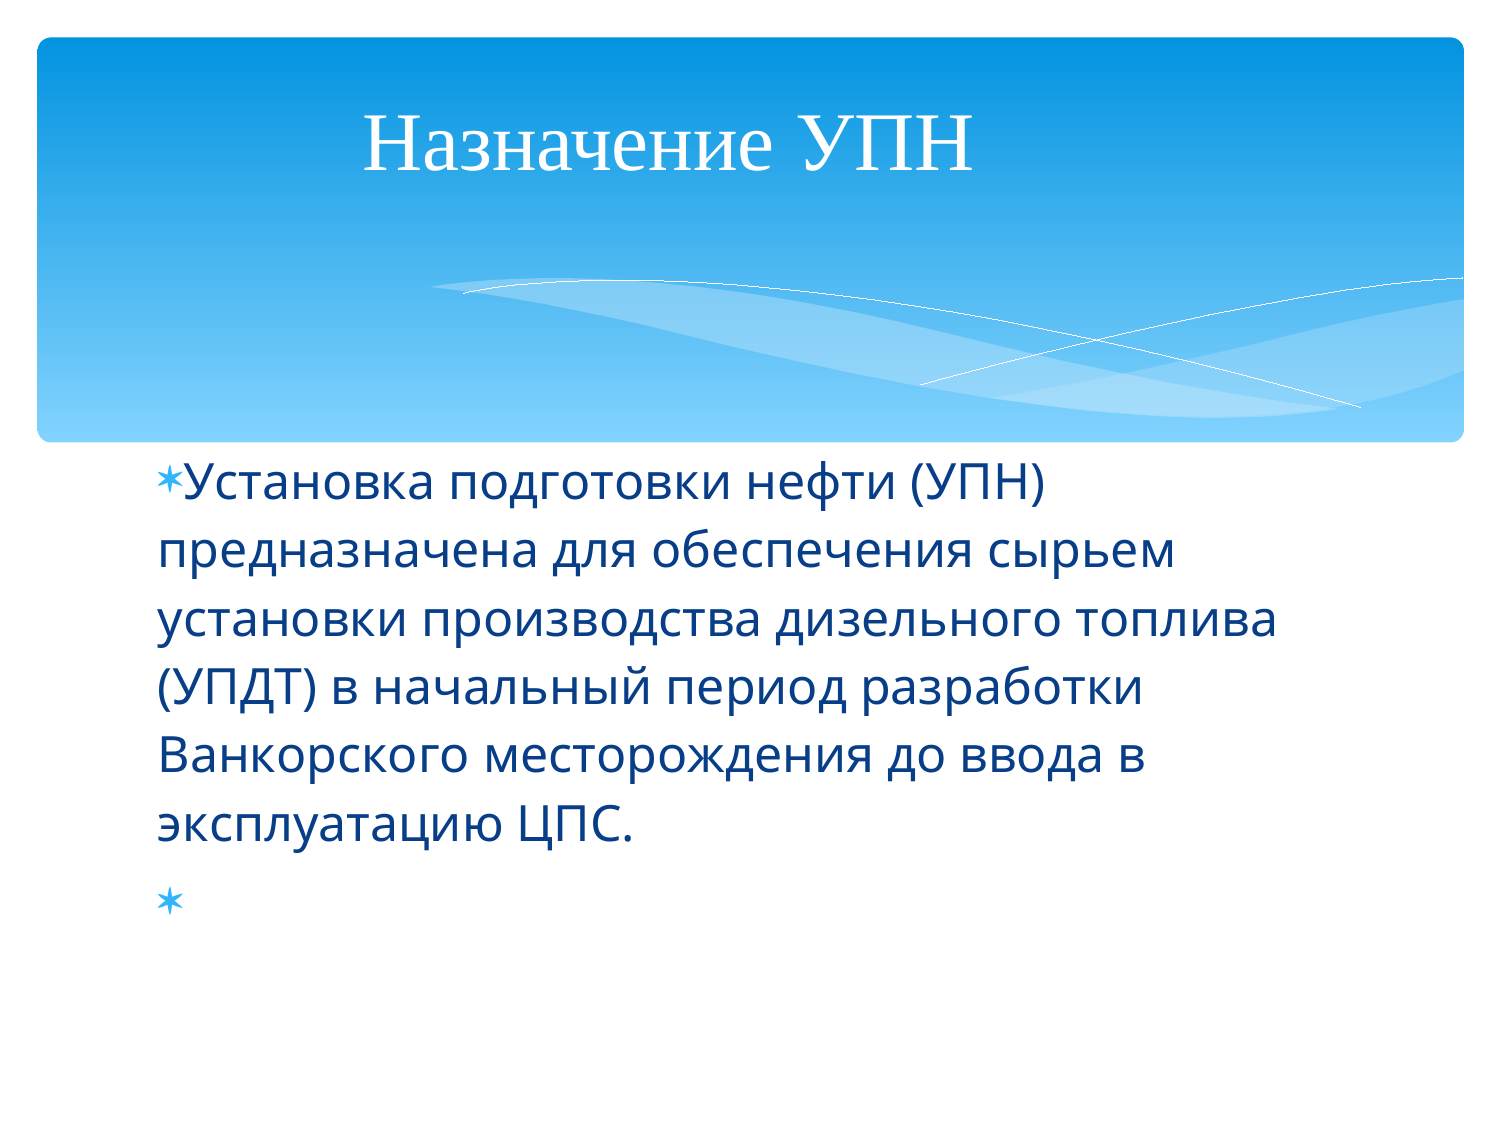

Назначение УПН
# Установка подготовки нефти (УПН) предназначена для обеспечения сырьем установки производства дизельного топлива (УПДТ) в начальный период разработки Ванкорского месторождения до ввода в эксплуатацию ЦПС.